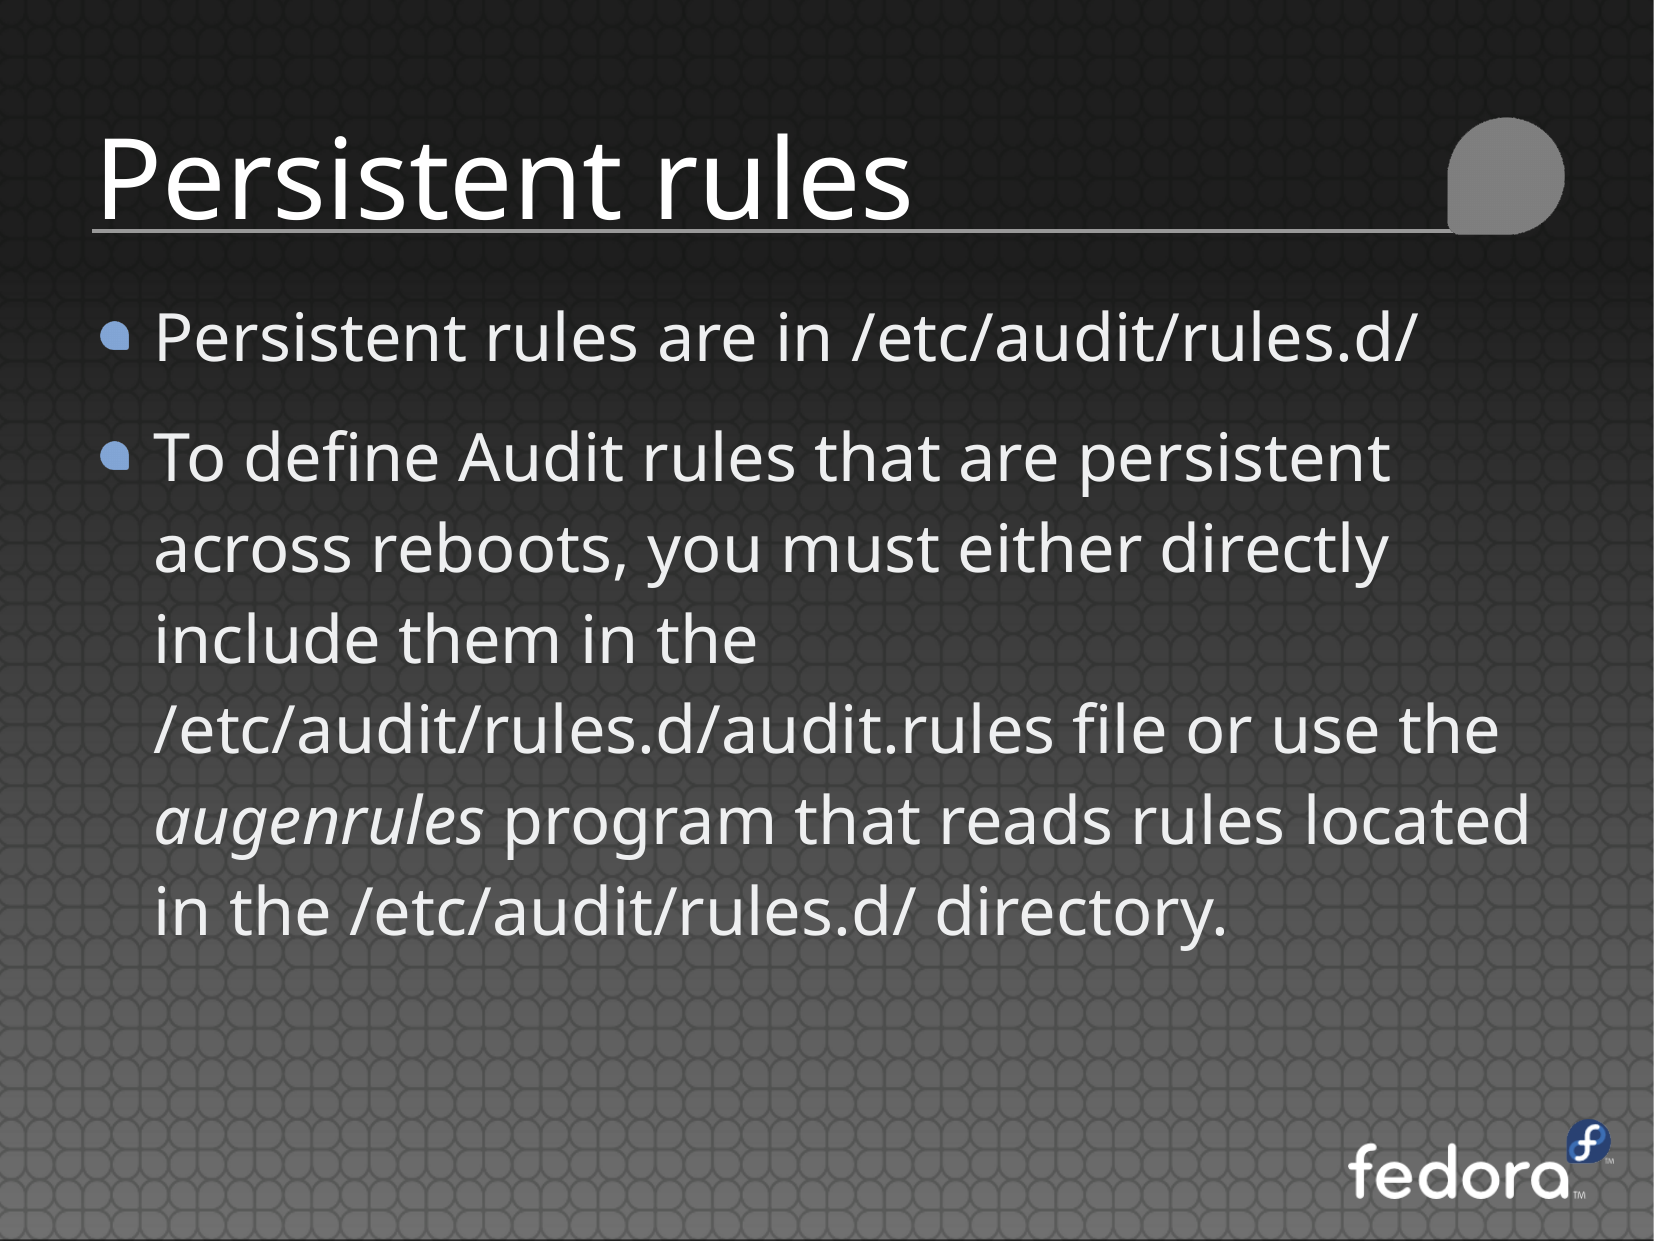

Persistent rules
# Persistent rules are in /etc/audit/rules.d/
To define Audit rules that are persistent across reboots, you must either directly include them in the /etc/audit/rules.d/audit.rules file or use the augenrules program that reads rules located in the /etc/audit/rules.d/ directory.